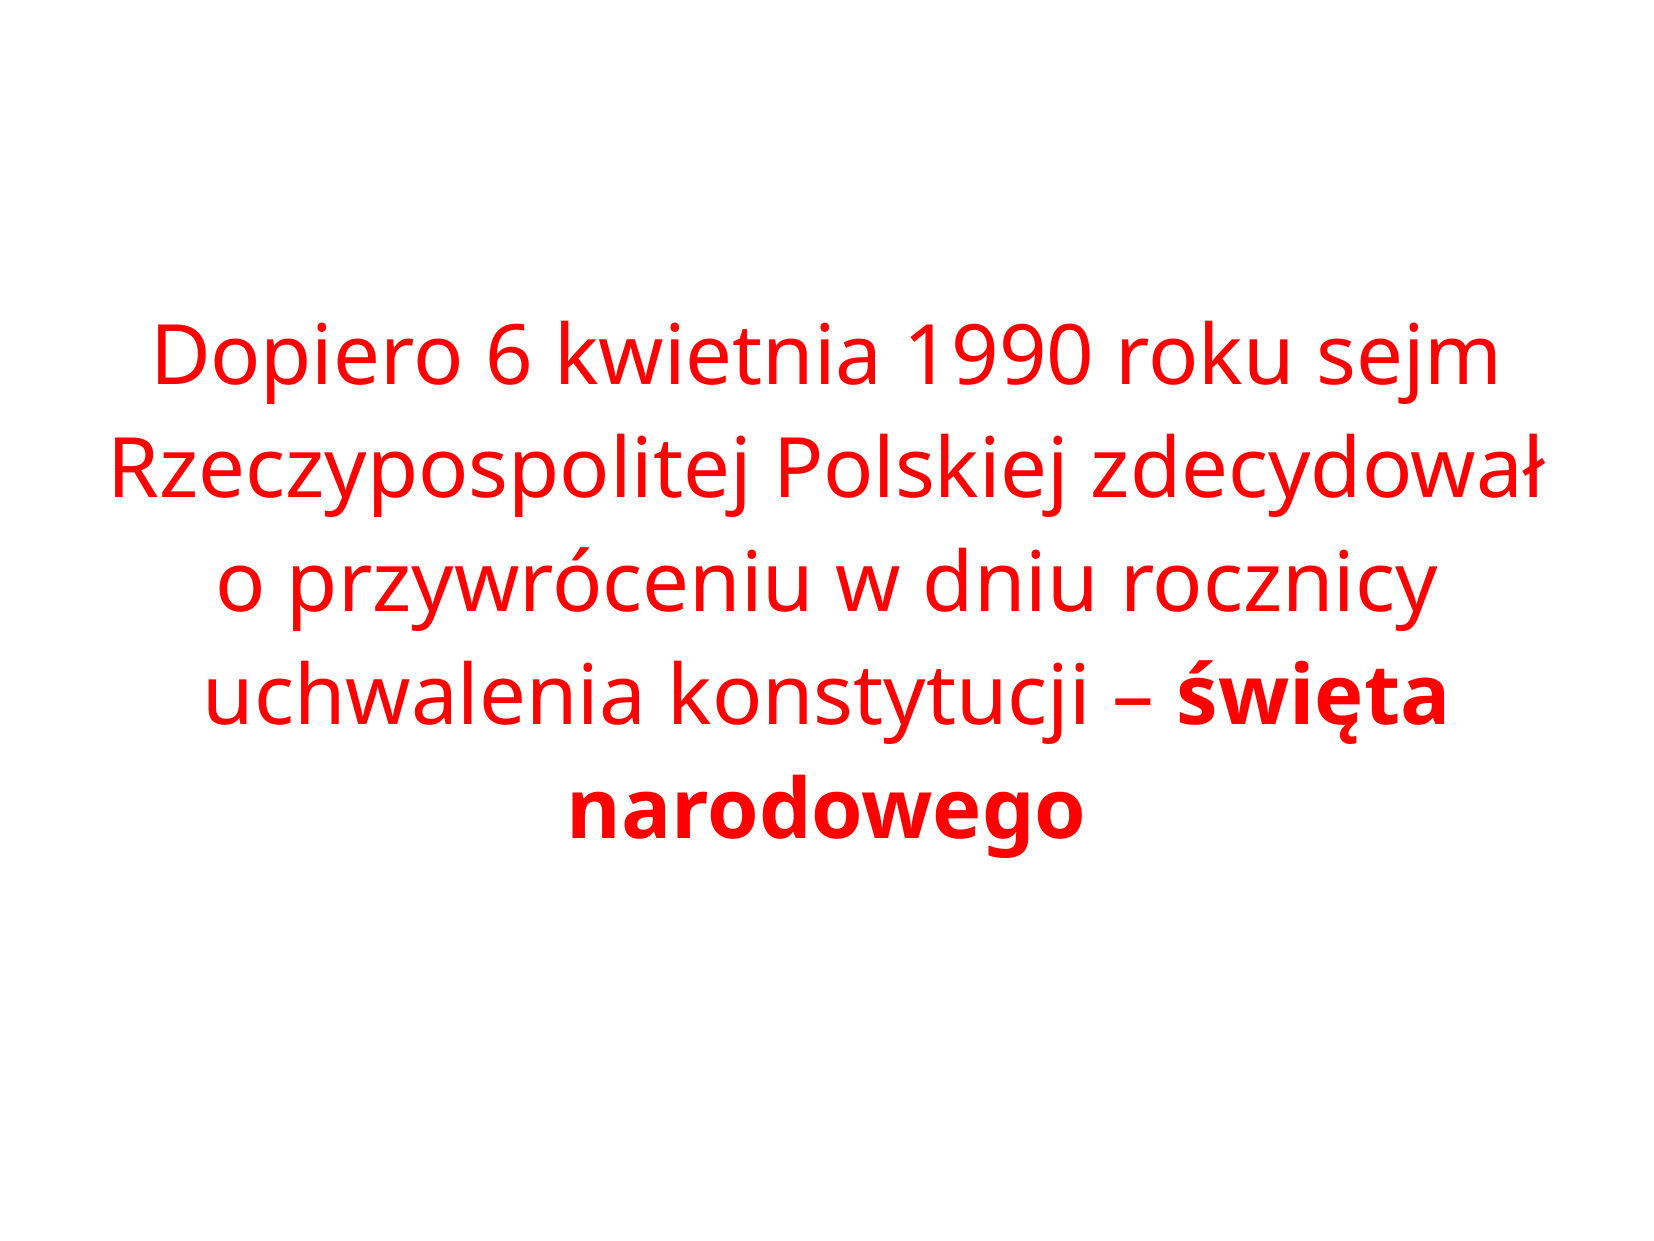

# Dopiero 6 kwietnia 1990 roku sejm Rzeczypospolitej Polskiej zdecydował o przywróceniu w dniu rocznicy uchwalenia konstytucji – święta narodowego